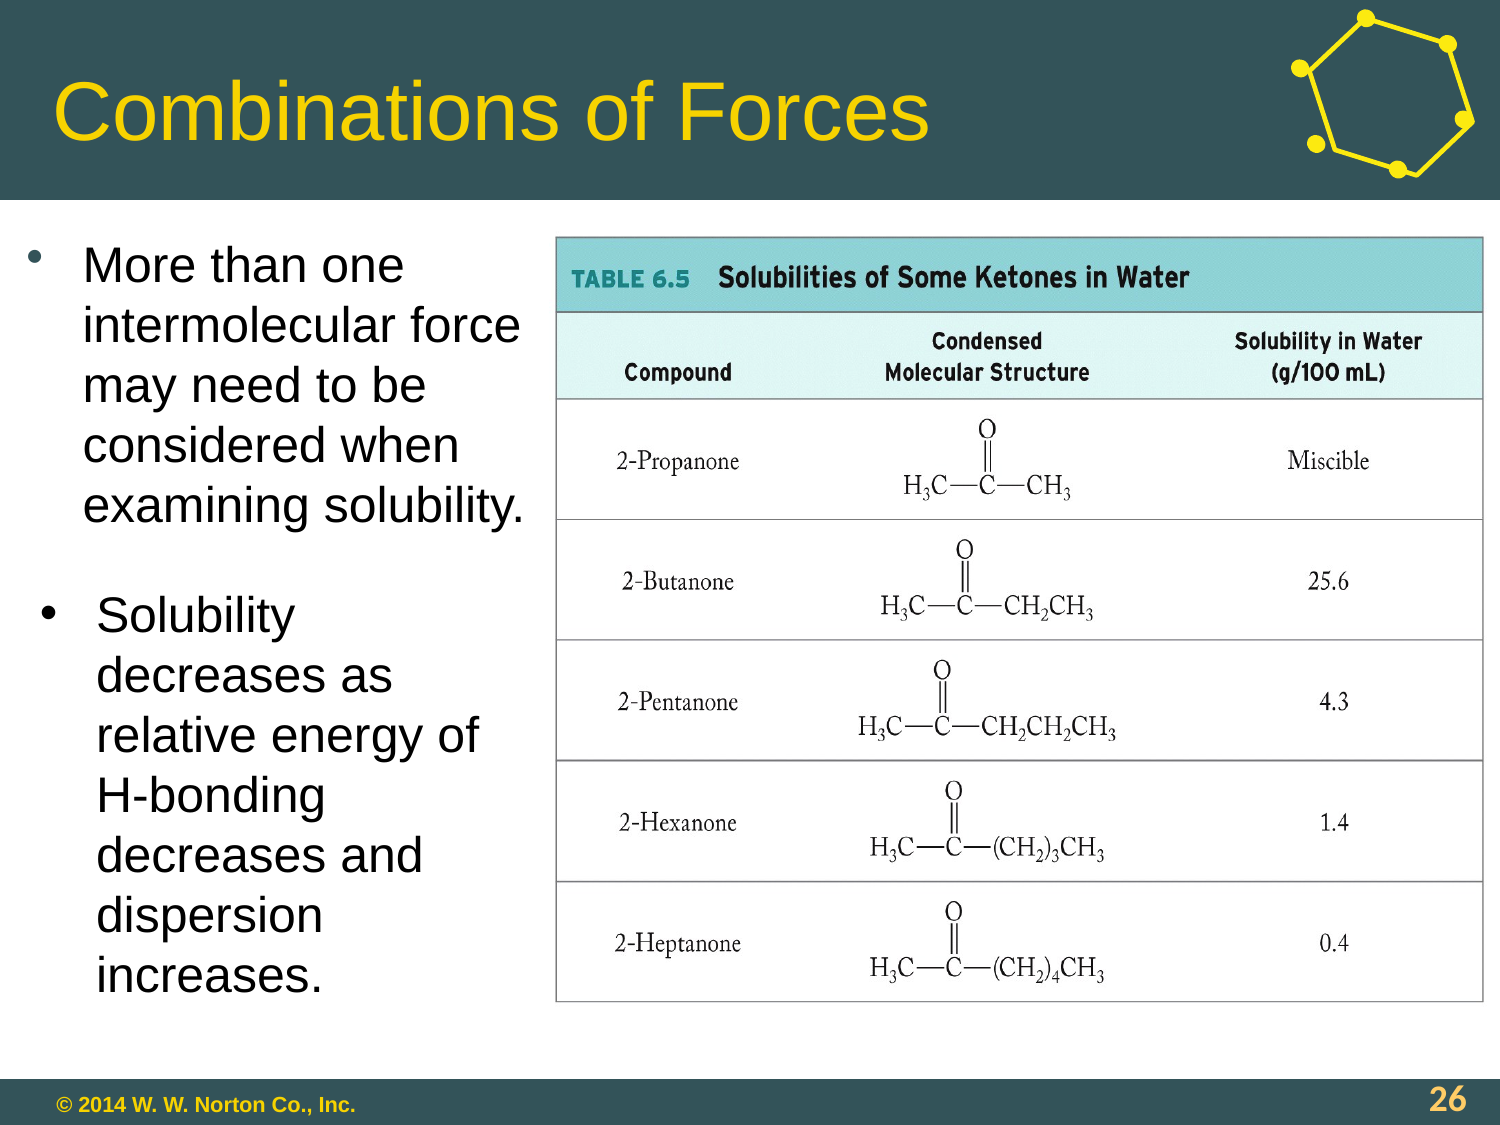

Combinations of Forces
# More than one intermolecular force may need to be considered when examining solubility.
Solubility decreases as relative energy of H-bonding decreases and dispersion increases.